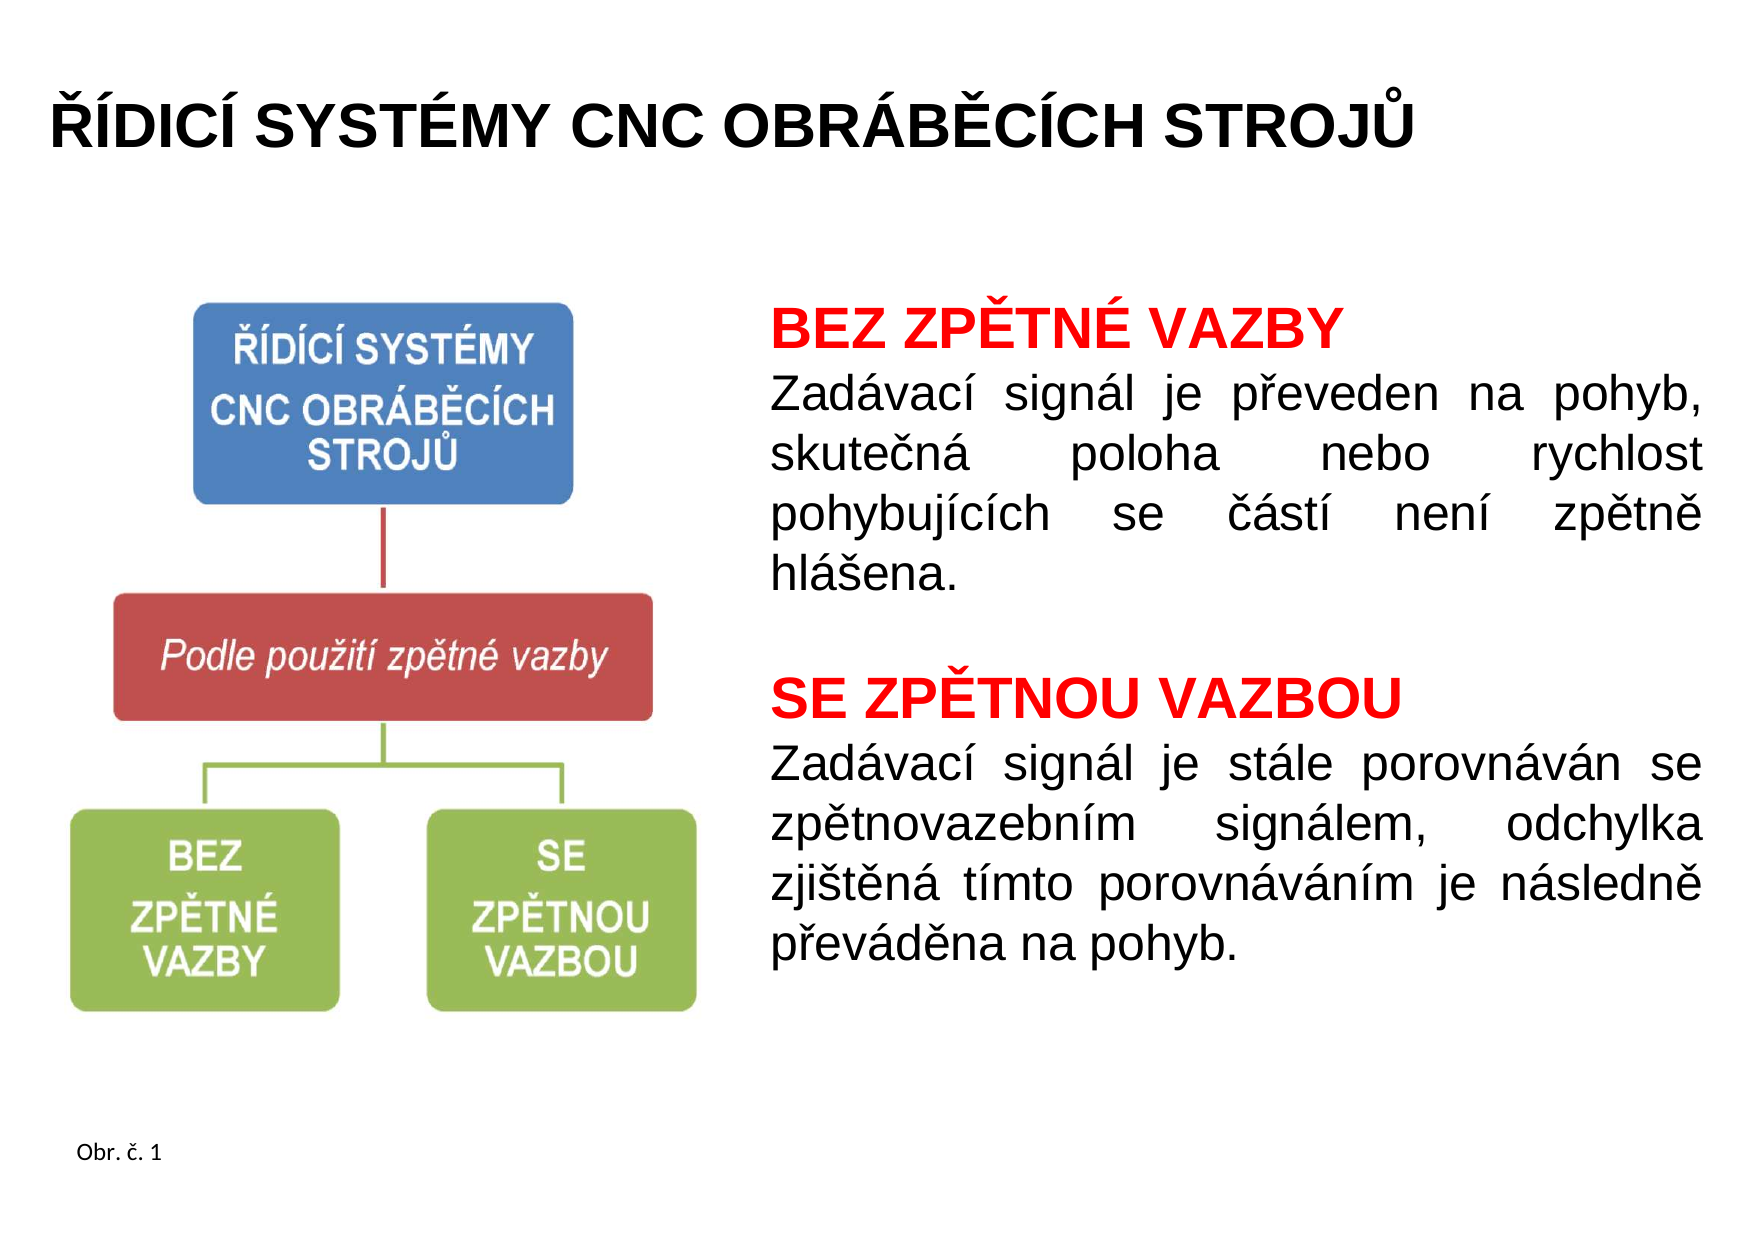

ŘÍDICÍ SYSTÉMY CNC OBRÁBĚCÍCH STROJŮ
BEZ ZPĚTNÉ VAZBY
Zadávací signál je převeden na pohyb, skutečná poloha nebo rychlost pohybujících se částí není zpětně hlášena.
SE ZPĚTNOU VAZBOU
Zadávací signál je stále porovnáván se zpětnovazebním signálem, odchylka zjištěná tímto porovnáváním je následně převáděna na pohyb.
Obr. č. 1